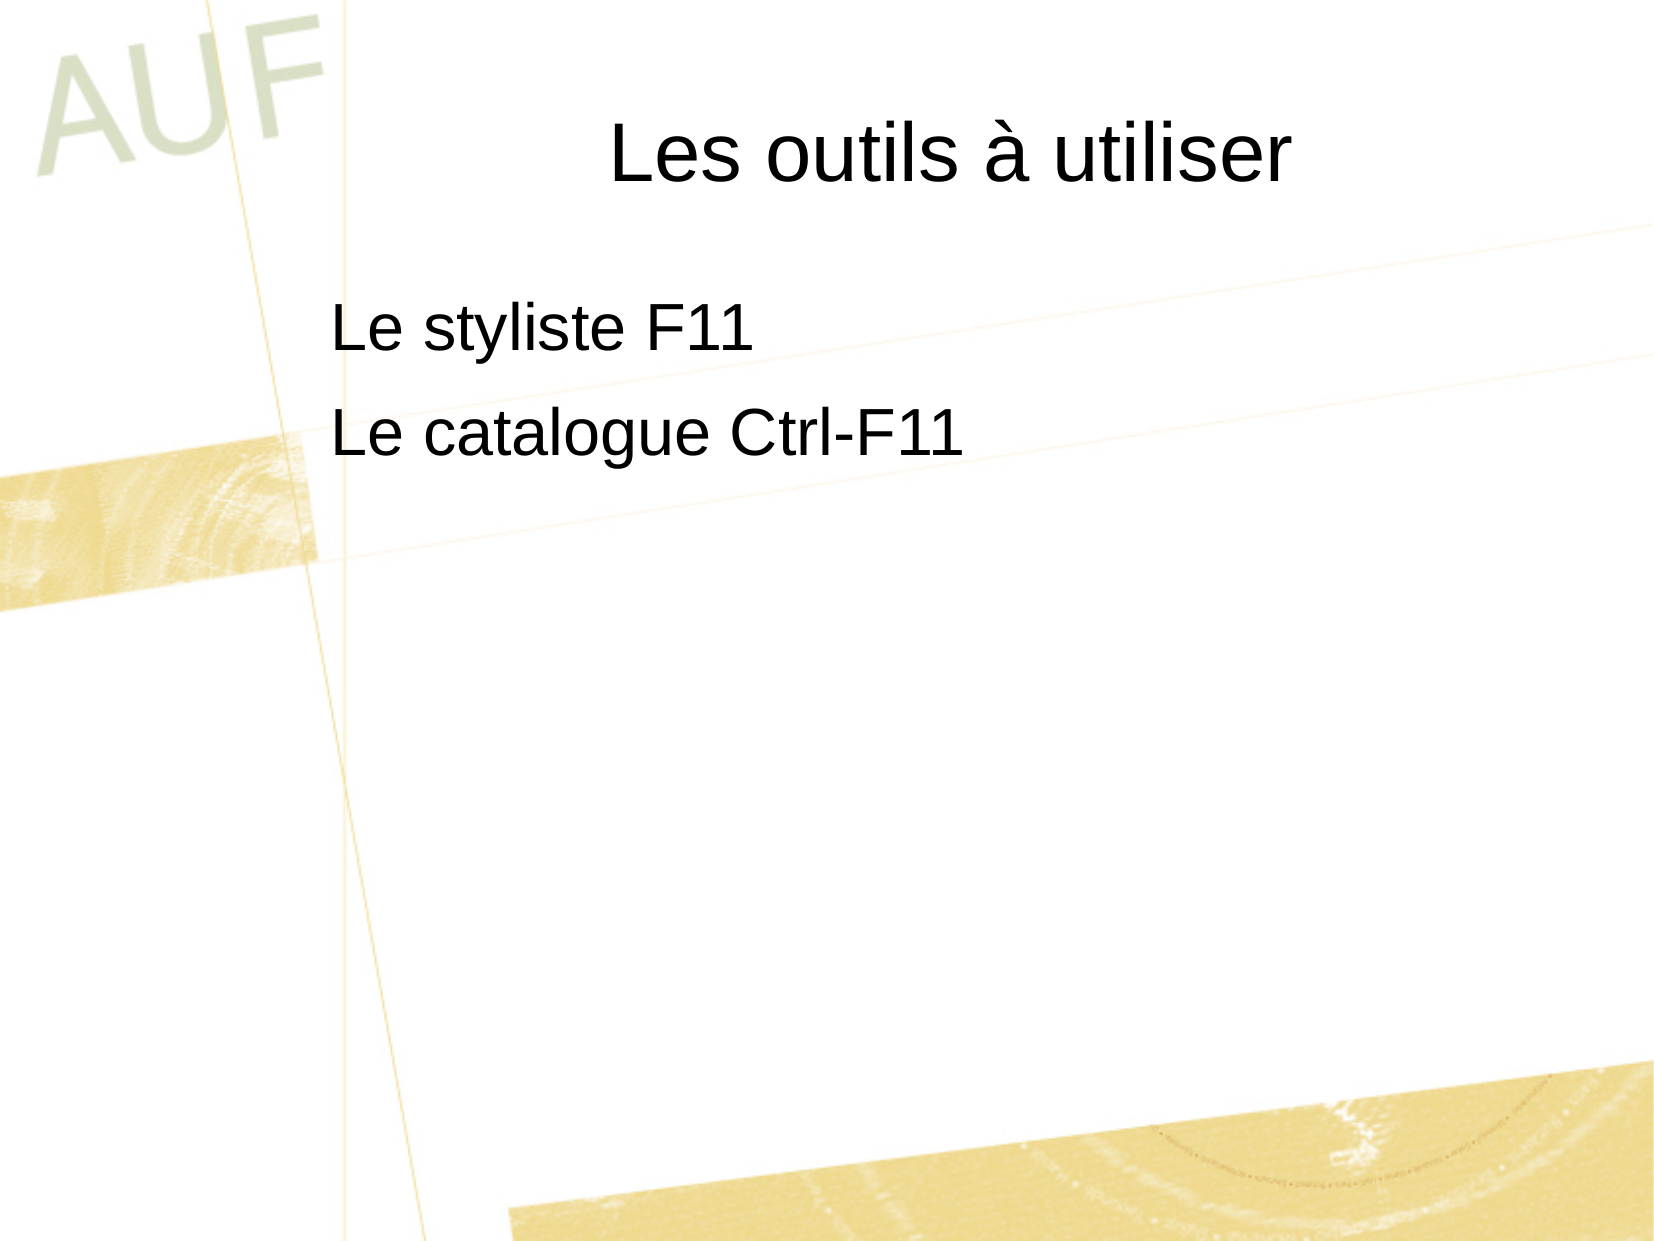

# Les outils à utiliser
Le styliste F11
Le catalogue Ctrl-F11